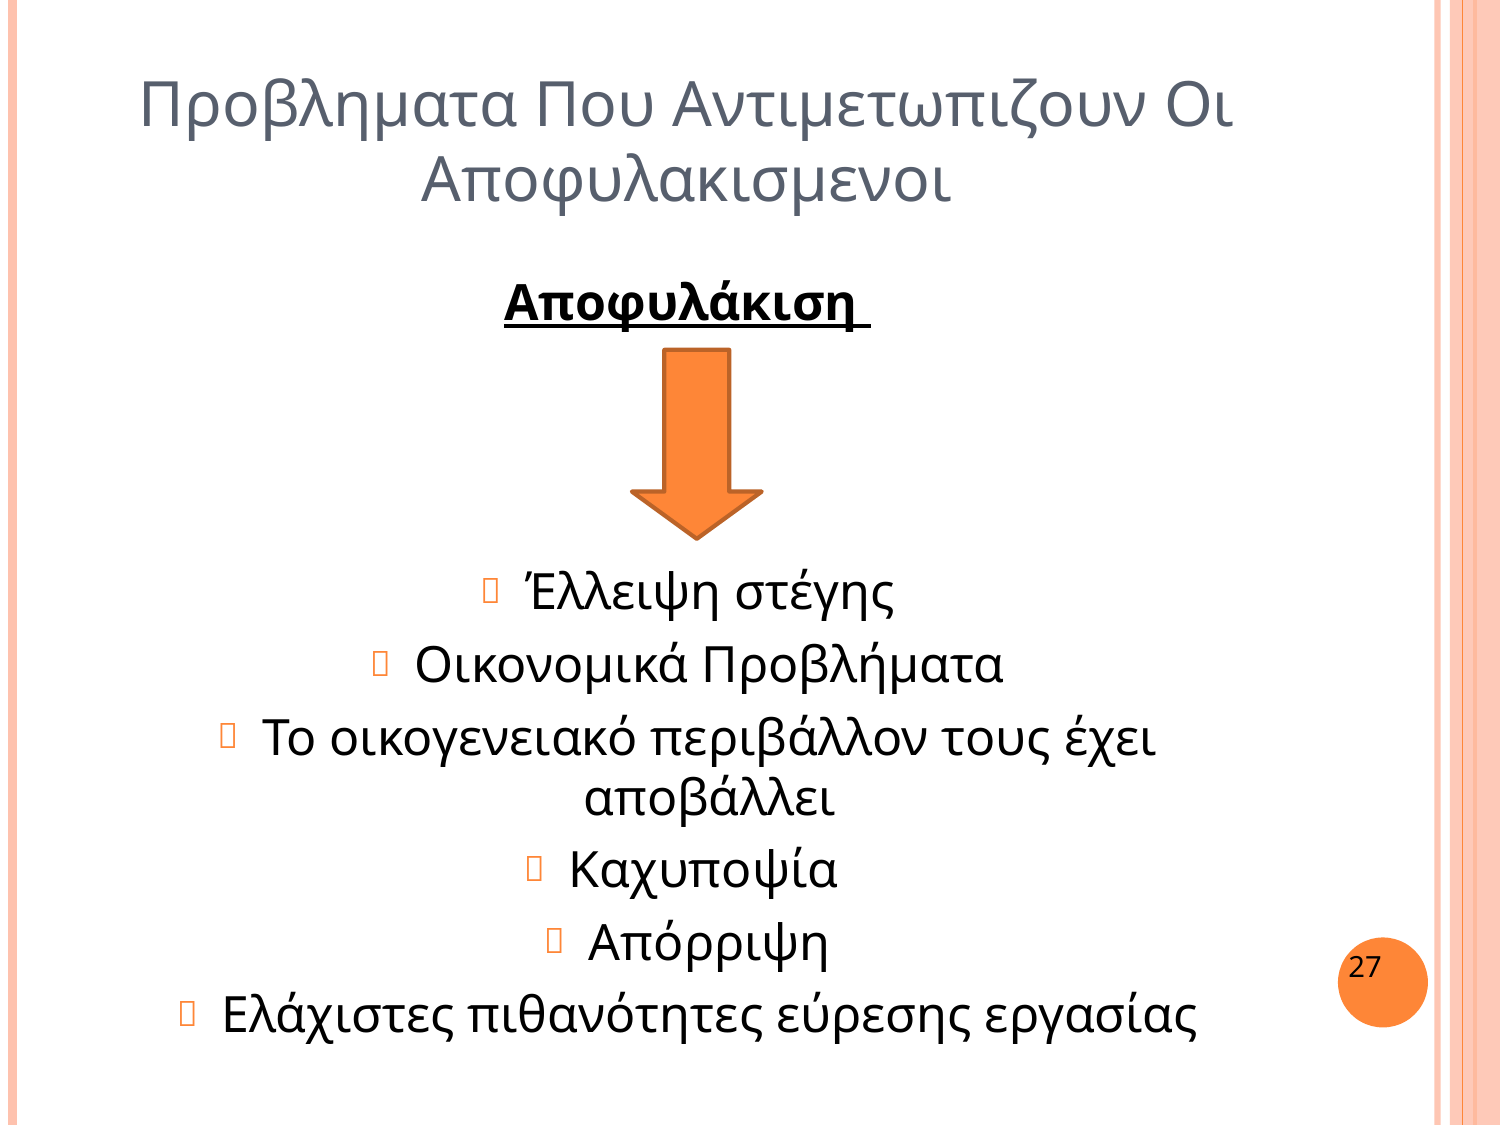

# Προβληματα Που Αντιμετωπιζουν Οι Αποφυλακισμενοι
Αποφυλάκιση
Έλλειψη στέγης
Οικονομικά Προβλήματα
Το οικογενειακό περιβάλλον τους έχει αποβάλλει
Καχυποψία
Απόρριψη
Ελάχιστες πιθανότητες εύρεσης εργασίας